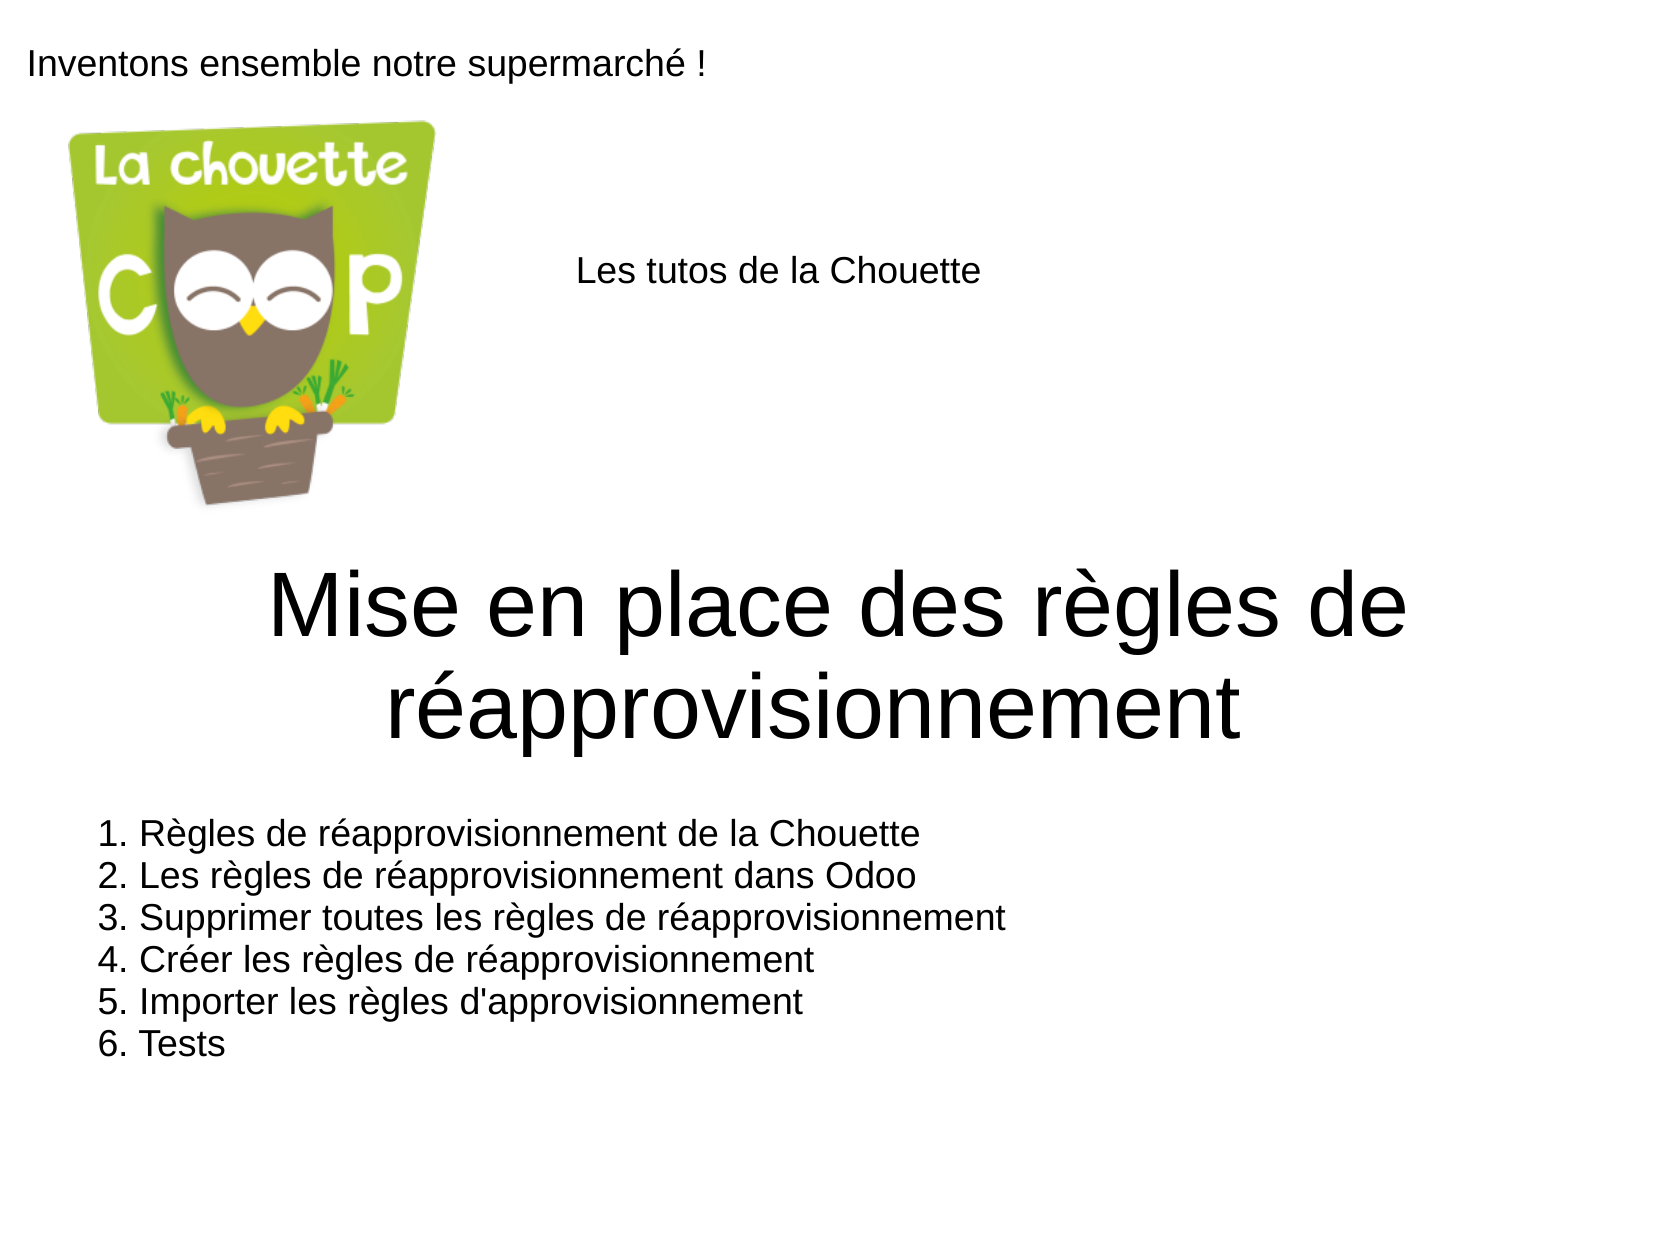

Inventons ensemble notre supermarché !
Les tutos de la Chouette
# Mise en place des règles de réapprovisionnement
1. Règles de réapprovisionnement de la Chouette
2. Les règles de réapprovisionnement dans Odoo
3. Supprimer toutes les règles de réapprovisionnement
4. Créer les règles de réapprovisionnement
5. Importer les règles d'approvisionnement
6. Tests